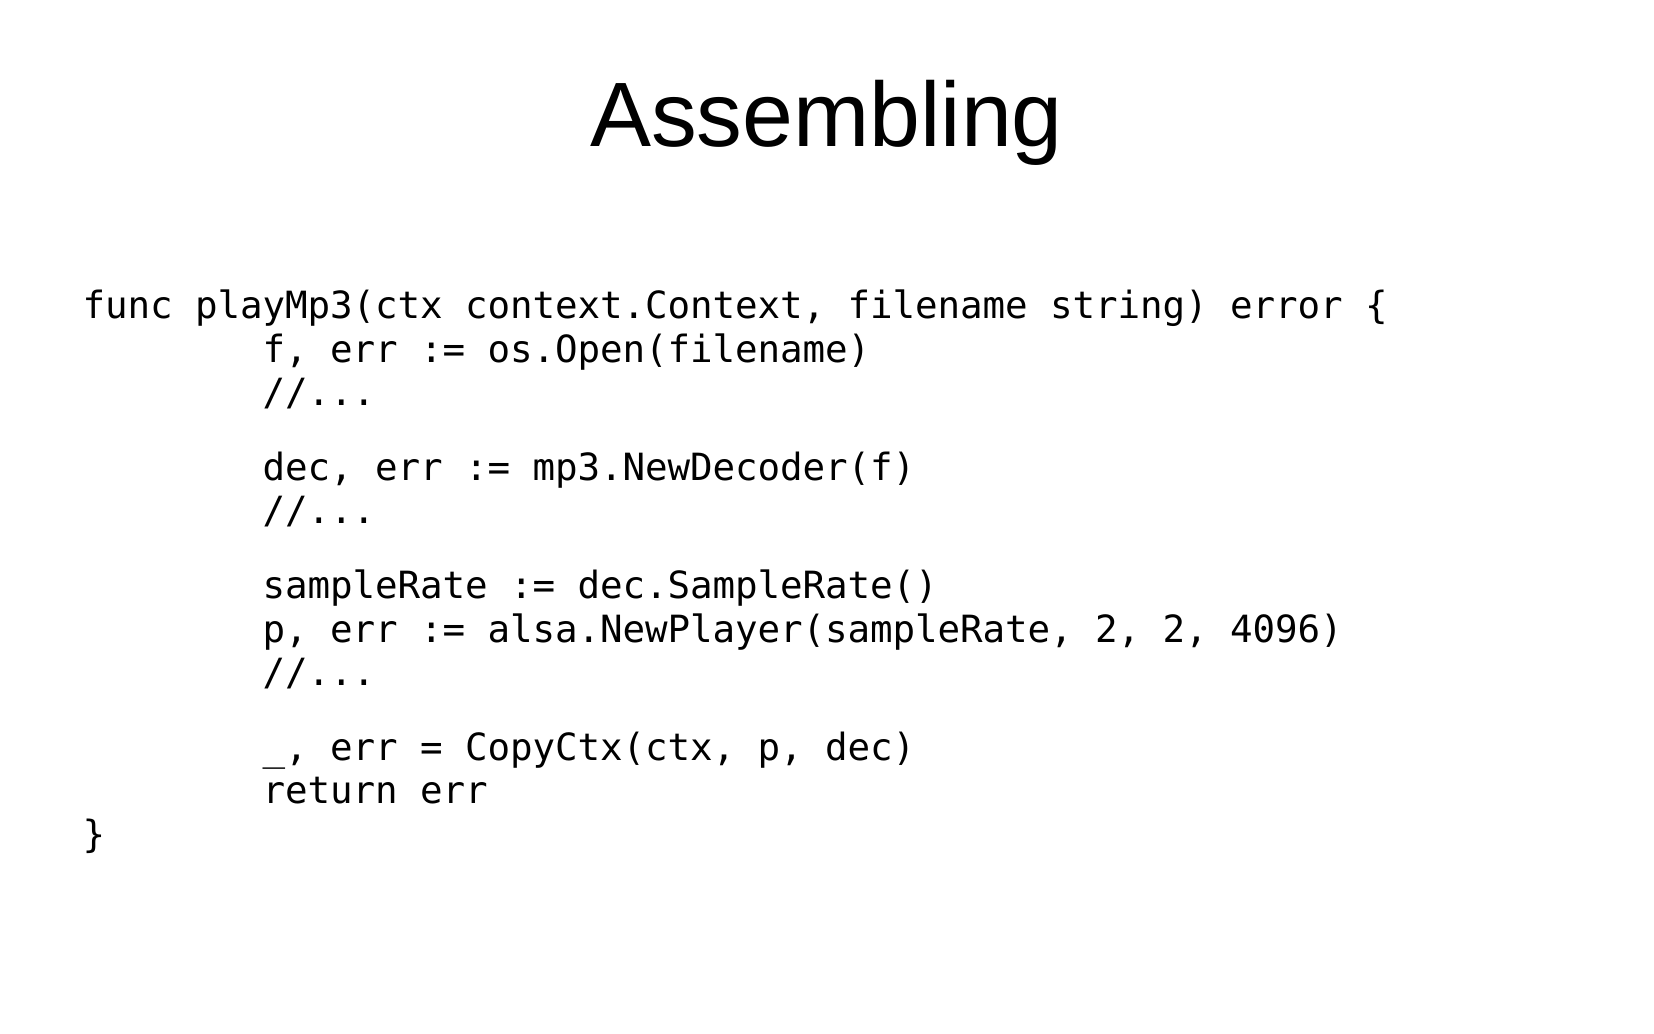

Assembling
# func playMp3(ctx context.Context, filename string) error {
 f, err := os.Open(filename)
 //...
 dec, err := mp3.NewDecoder(f)
 //...
 sampleRate := dec.SampleRate()
 p, err := alsa.NewPlayer(sampleRate, 2, 2, 4096)
 //...
 _, err = CopyCtx(ctx, p, dec)
 return err
}